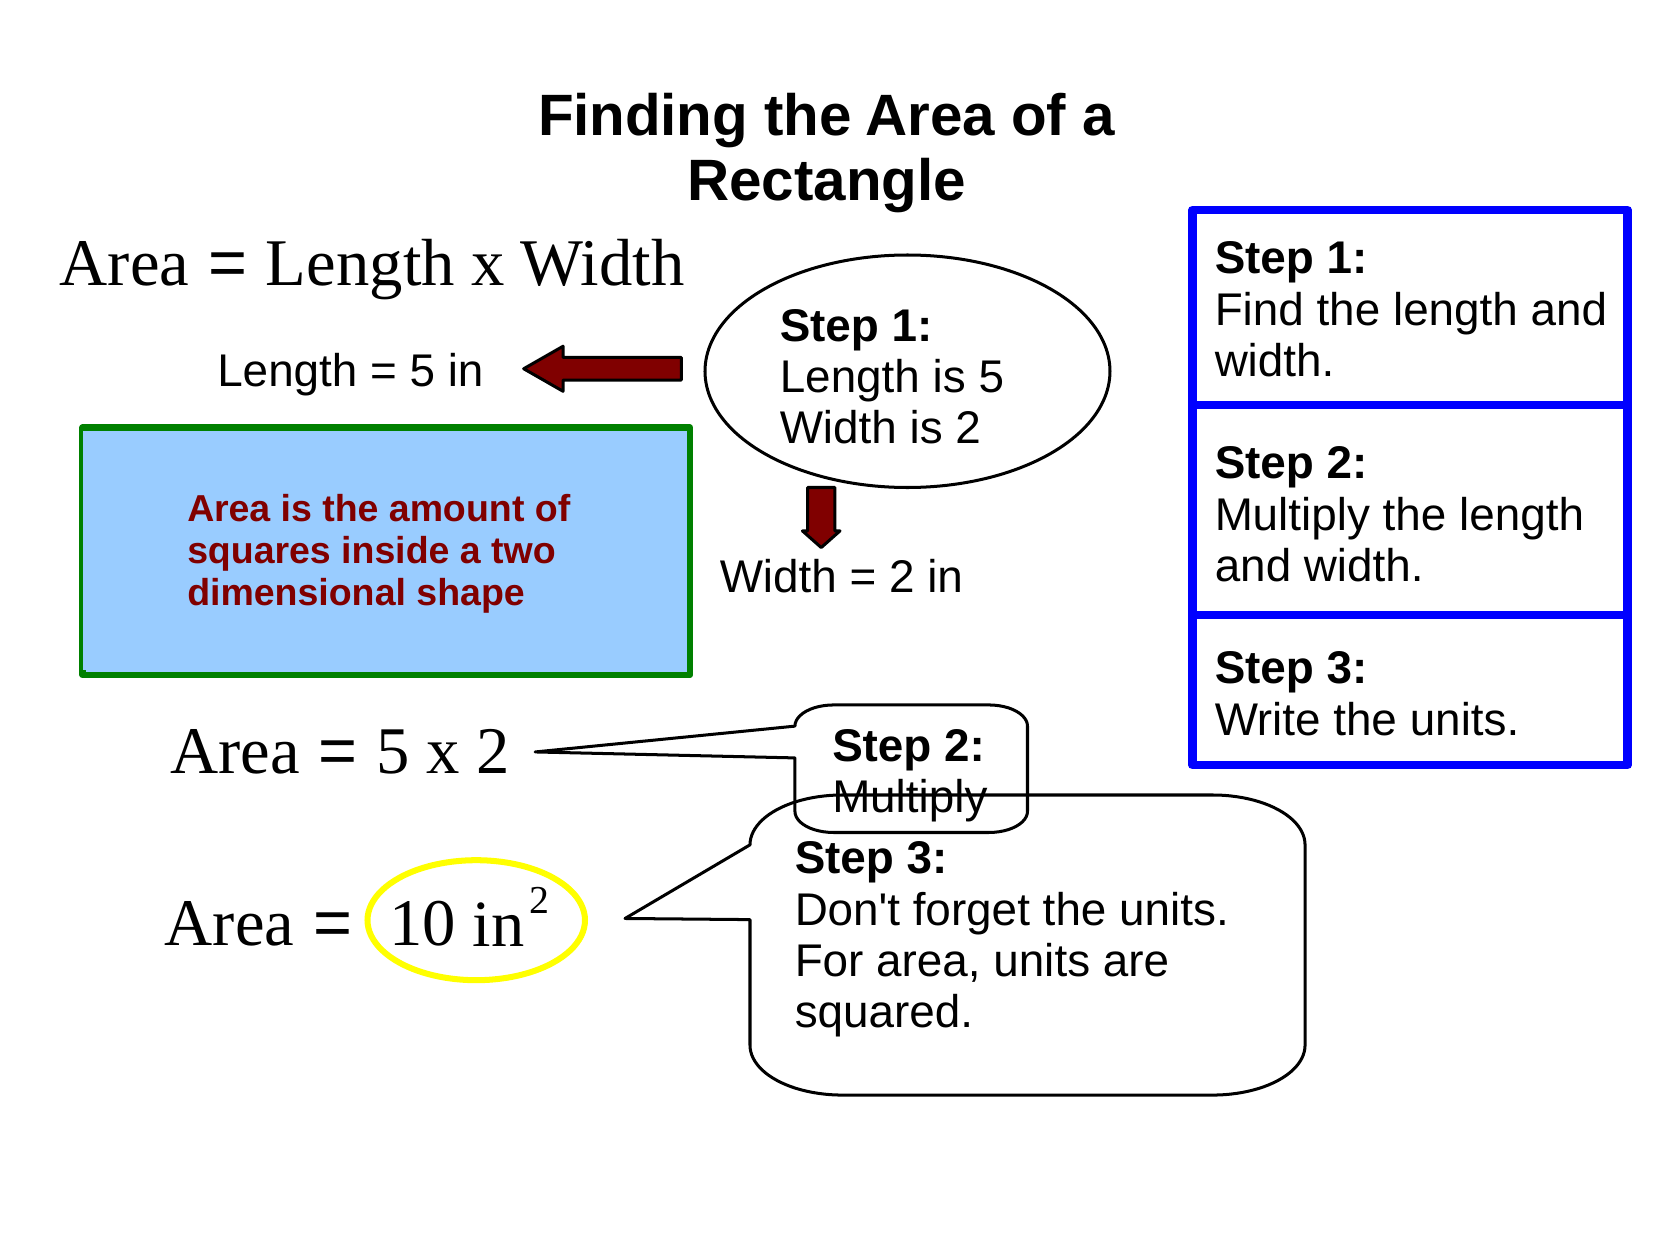

Finding the Area of a Rectangle
Area = Length x Width
Step 1:
Find the length and width.
Step 2:
Multiply the length and width.
Step 3:
Write the units.
Step 1:
Length is 5
Width is 2
Length = 5 in
| | | | | |
| --- | --- | --- | --- | --- |
| | | | | |
Area is the amount of squares inside a two dimensional shape
Width = 2 in
Area = 5 x 2
Step 2:
Multiply
Step 3:
Don't forget the units. For area, units are squared.
Area = 10